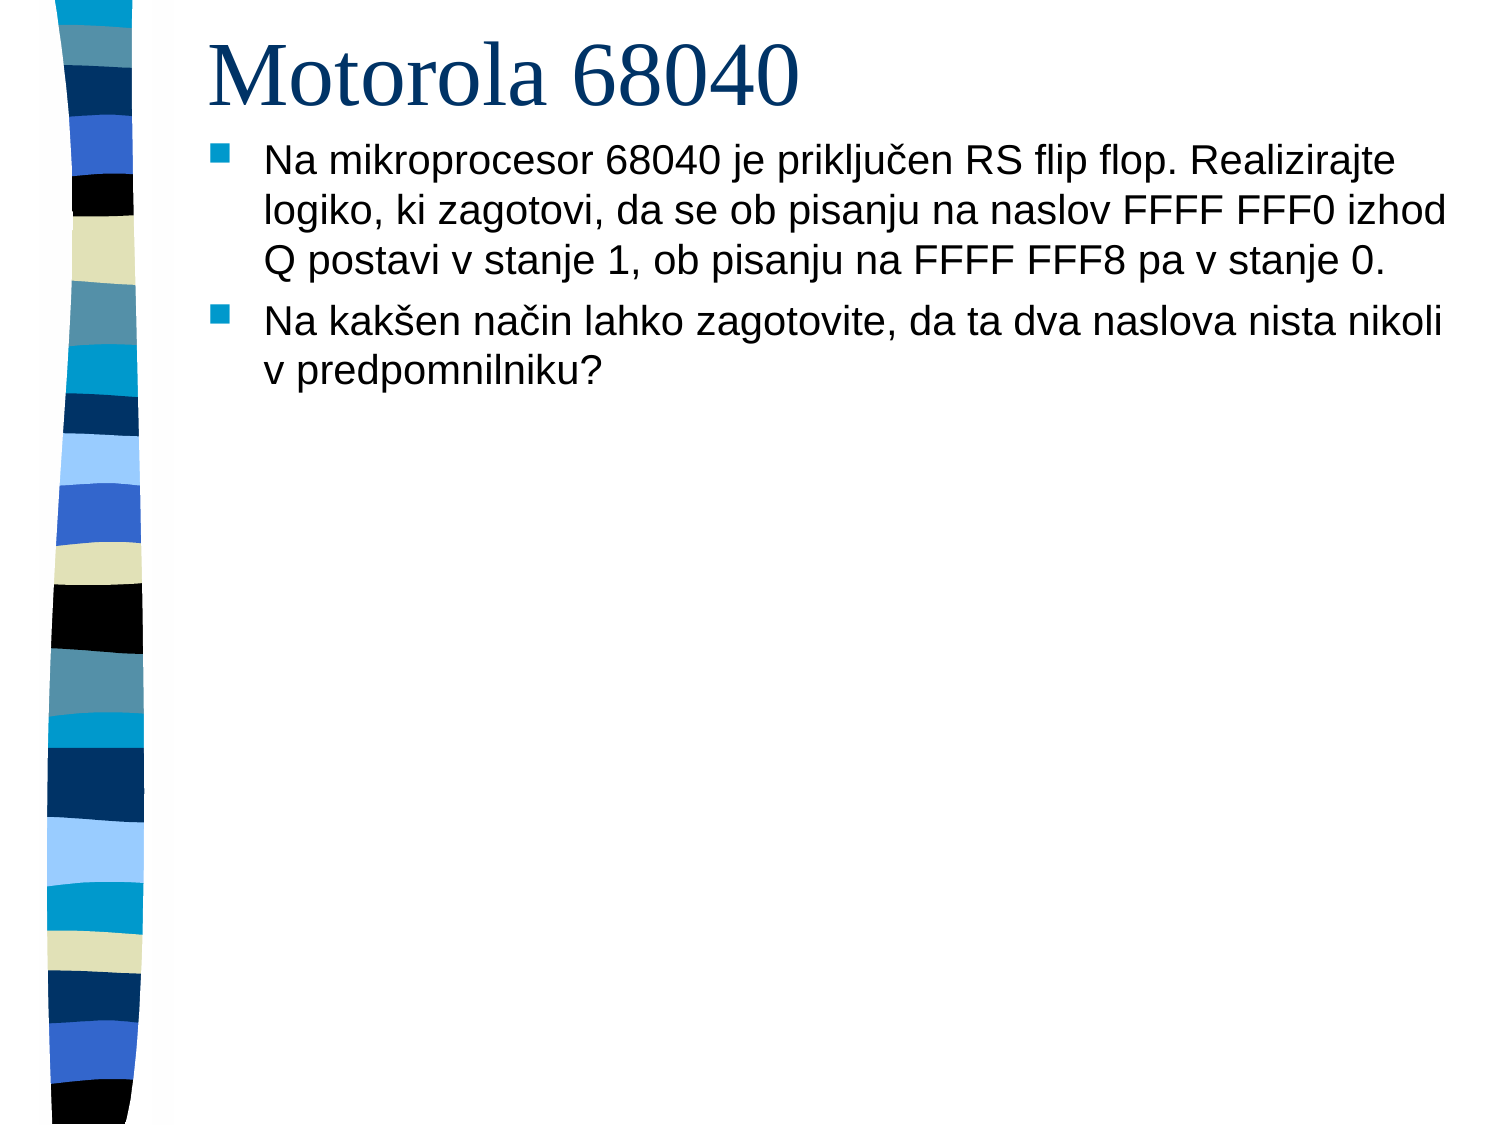

# Motorola 68040
Na mikroprocesor 68040 je priključen RS flip flop. Realizirajte logiko, ki zagotovi, da se ob pisanju na naslov FFFF FFF0 izhod Q postavi v stanje 1, ob pisanju na FFFF FFF8 pa v stanje 0.
Na kakšen način lahko zagotovite, da ta dva naslova nista nikoli v predpomnilniku?